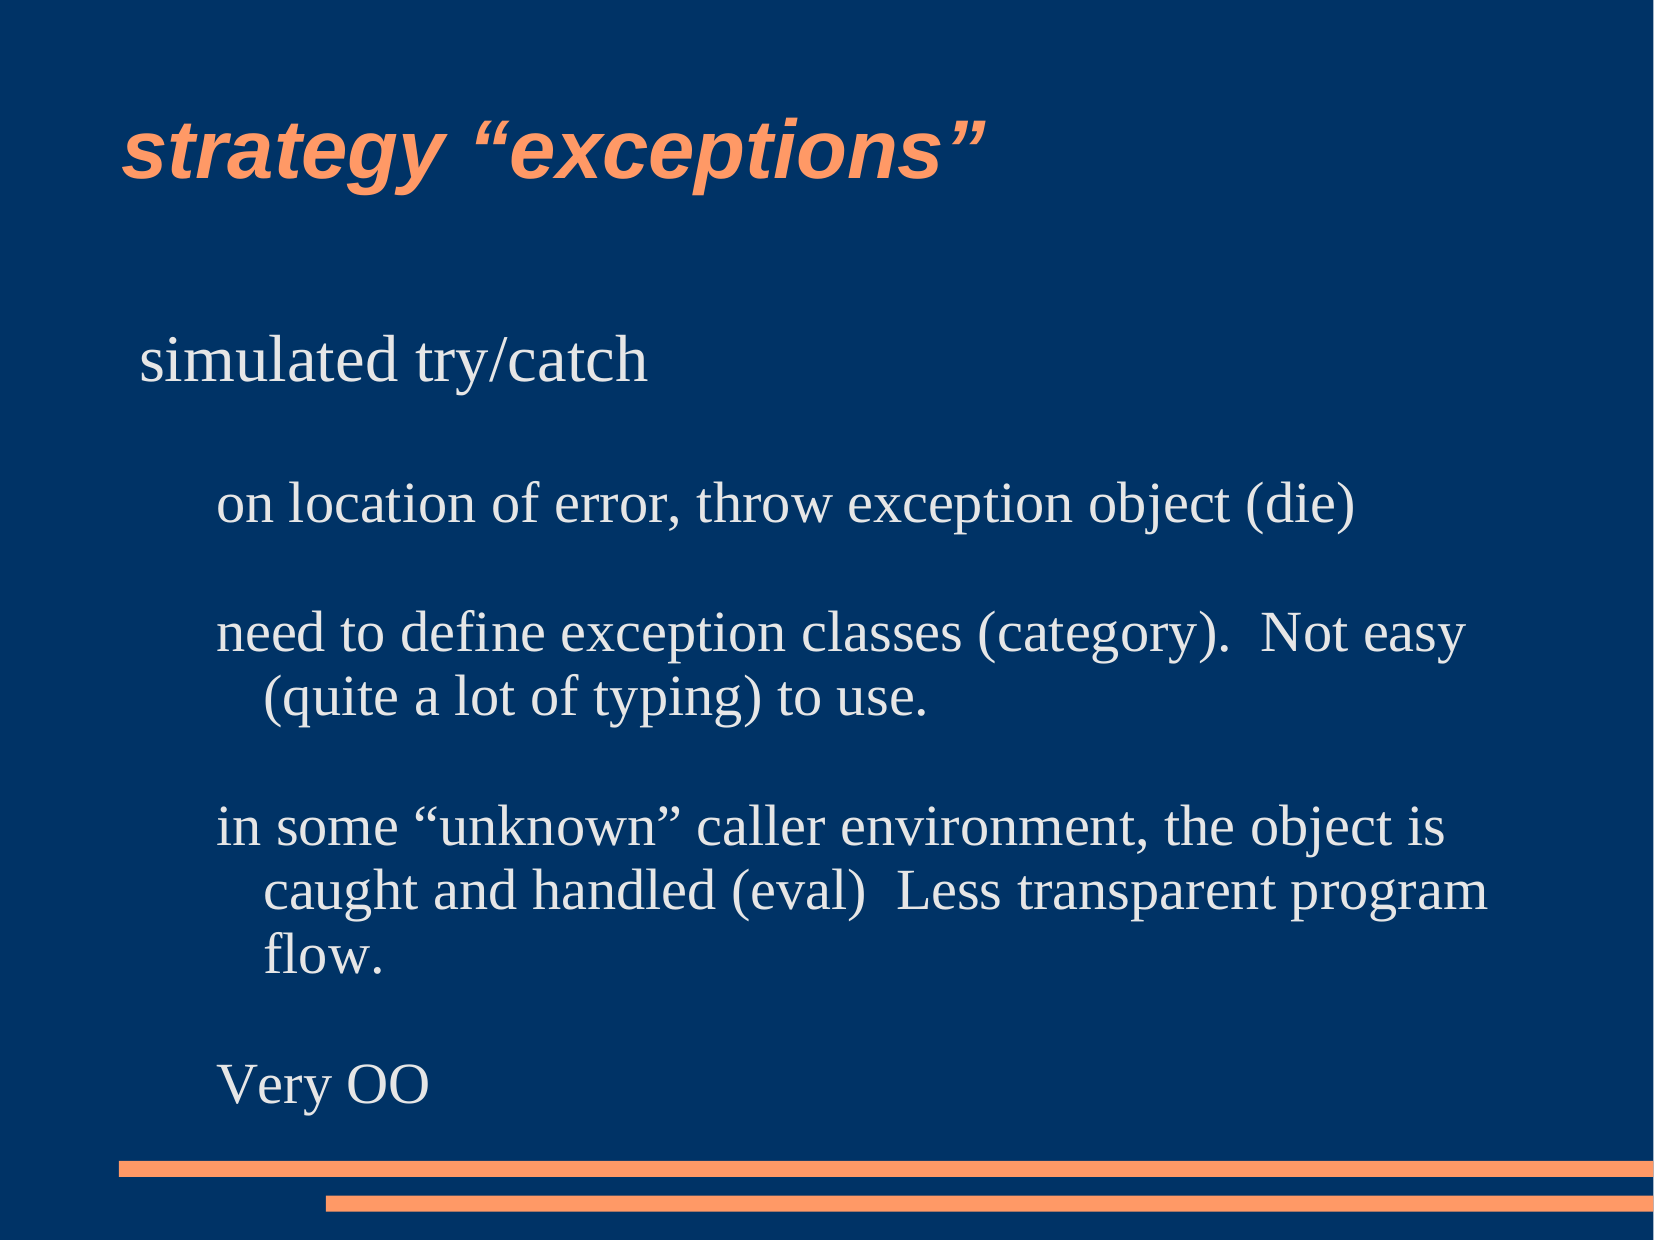

# strategy “exceptions”
simulated try/catch
on location of error, throw exception object (die)
need to define exception classes (category). Not easy (quite a lot of typing) to use.
in some “unknown” caller environment, the object is caught and handled (eval) Less transparent program flow.
Very OO